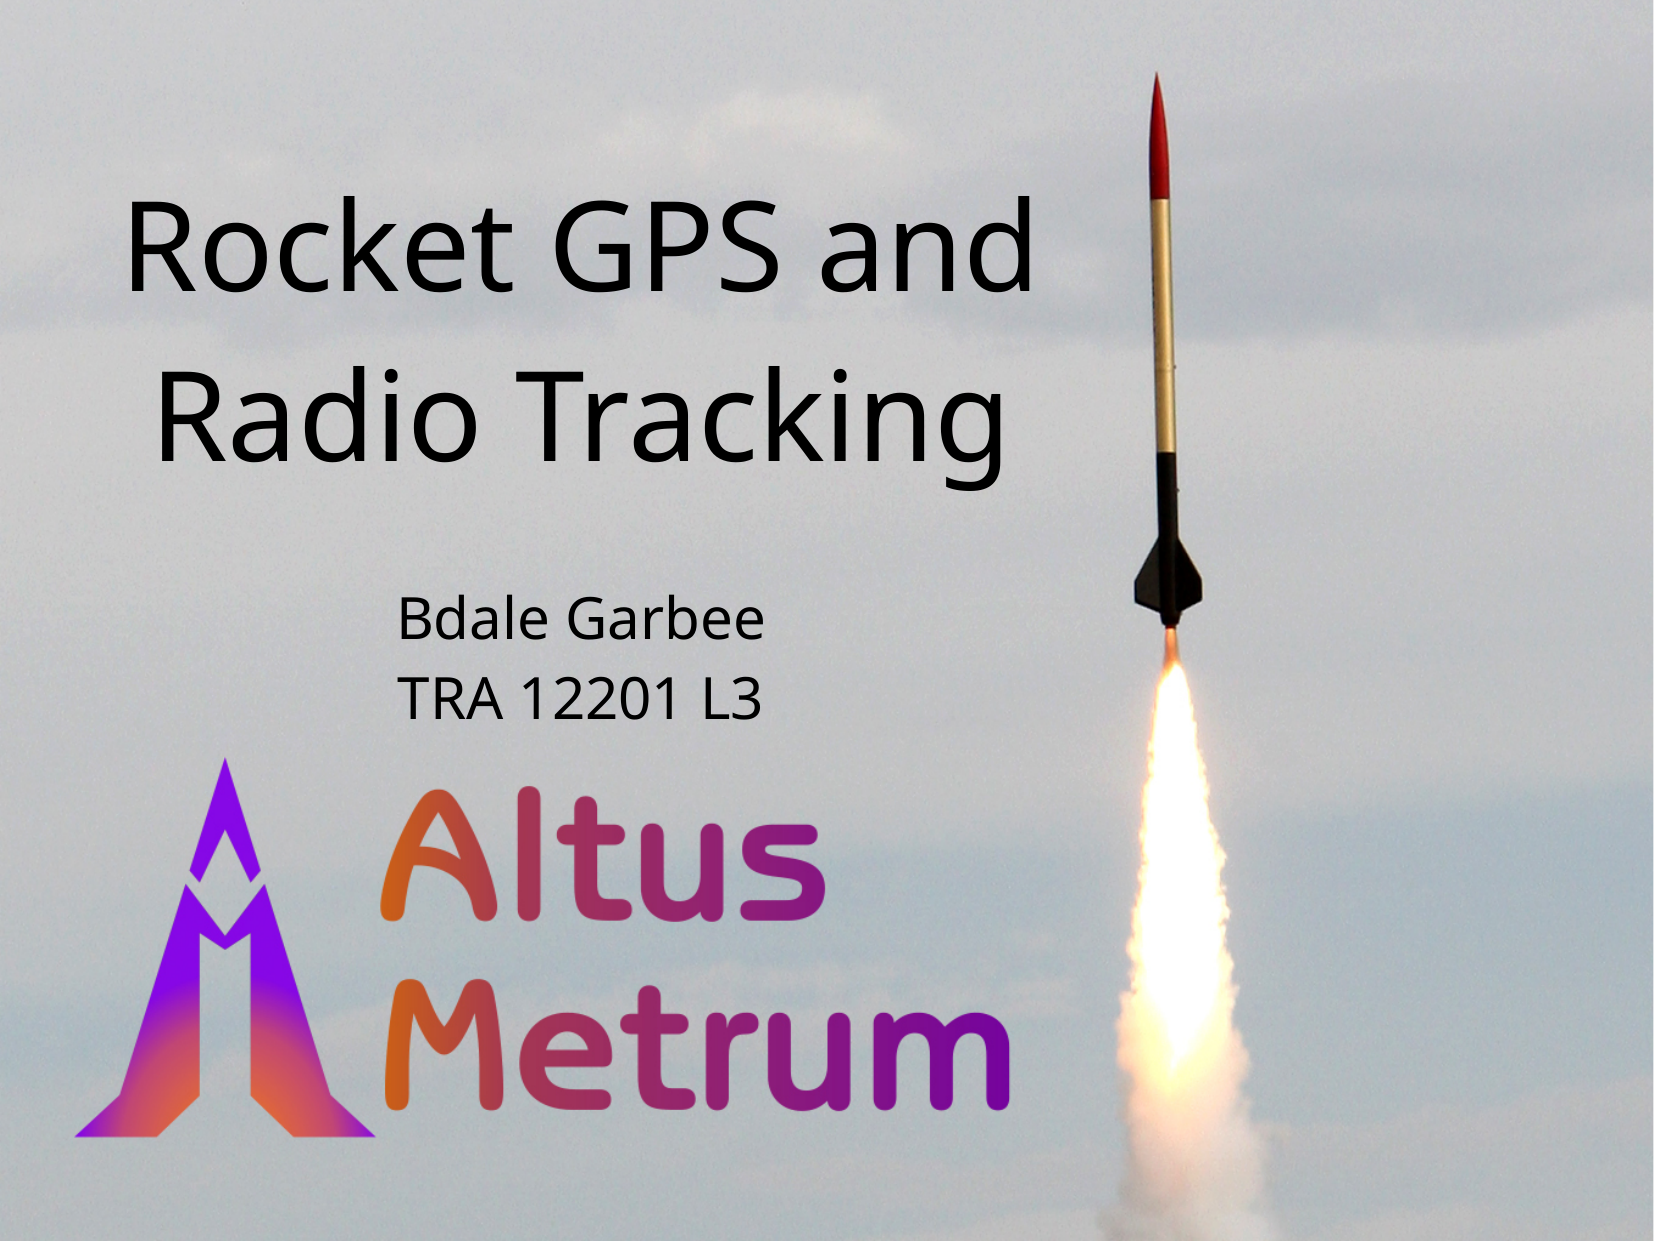

# Title
Rocket GPS and Radio Tracking
Bdale Garbee
TRA 12201 L3